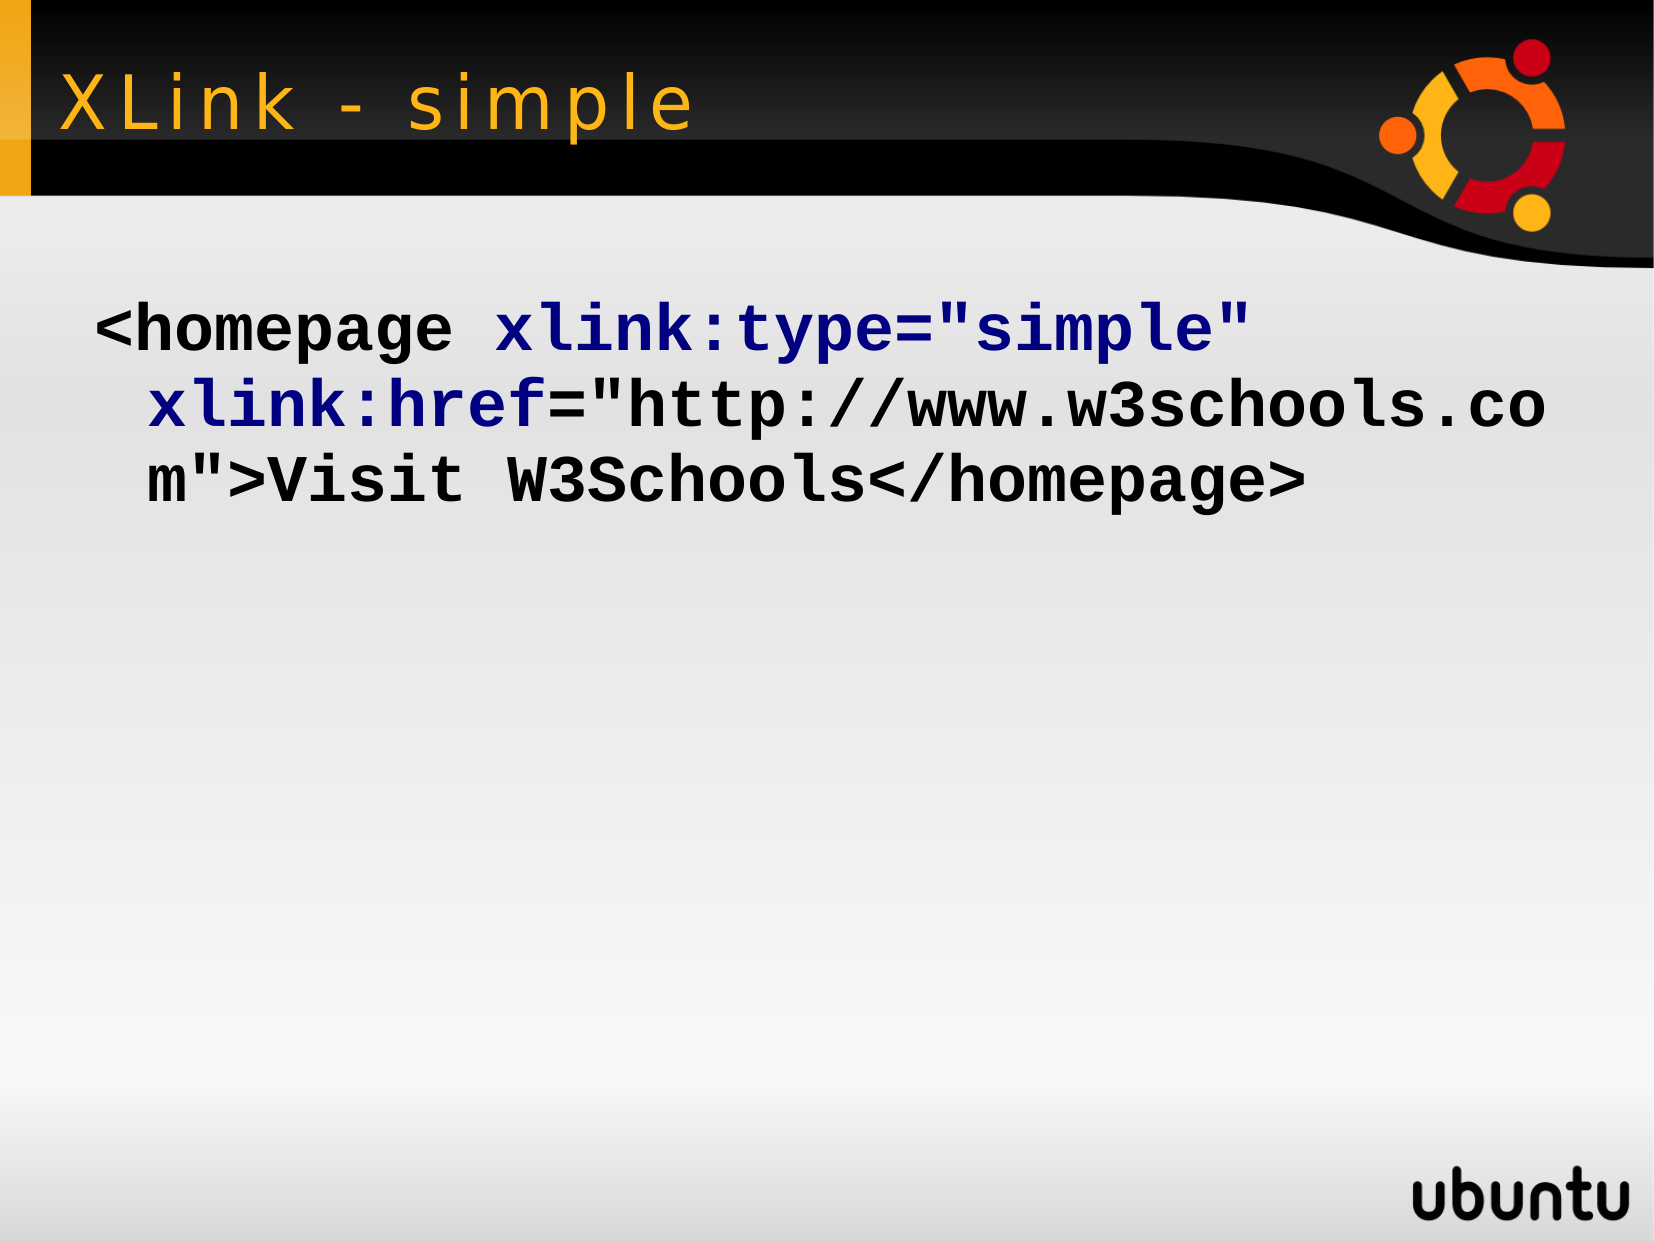

# XLink - simple
<homepage xlink:type="simple" xlink:href="http://www.w3schools.com">Visit W3Schools</homepage>